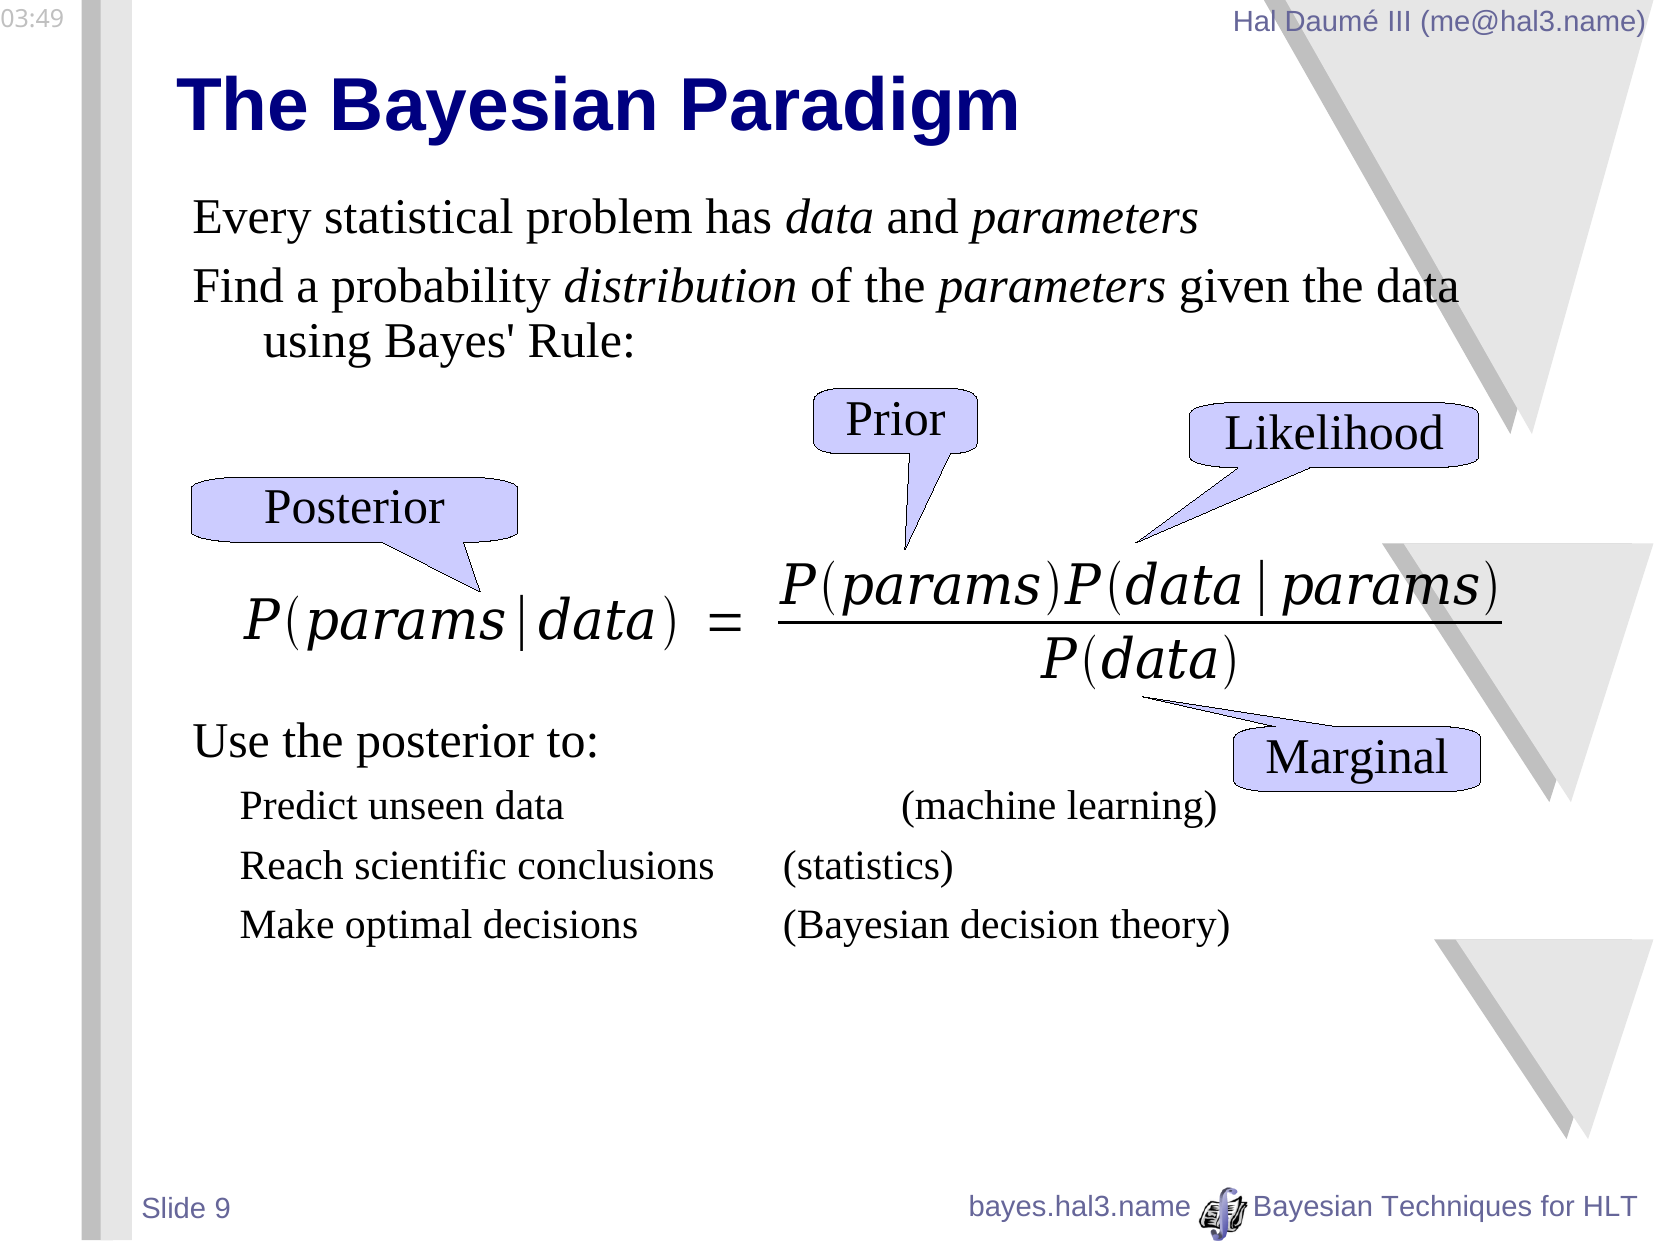

# The Bayesian Paradigm
Every statistical problem has data and parameters
Find a probability distribution of the parameters given the data using Bayes' Rule:
Use the posterior to:
Predict unseen data			(machine learning)
Reach scientific conclusions	(statistics)
Make optimal decisions		(Bayesian decision theory)
Prior
Likelihood
Posterior
Marginal